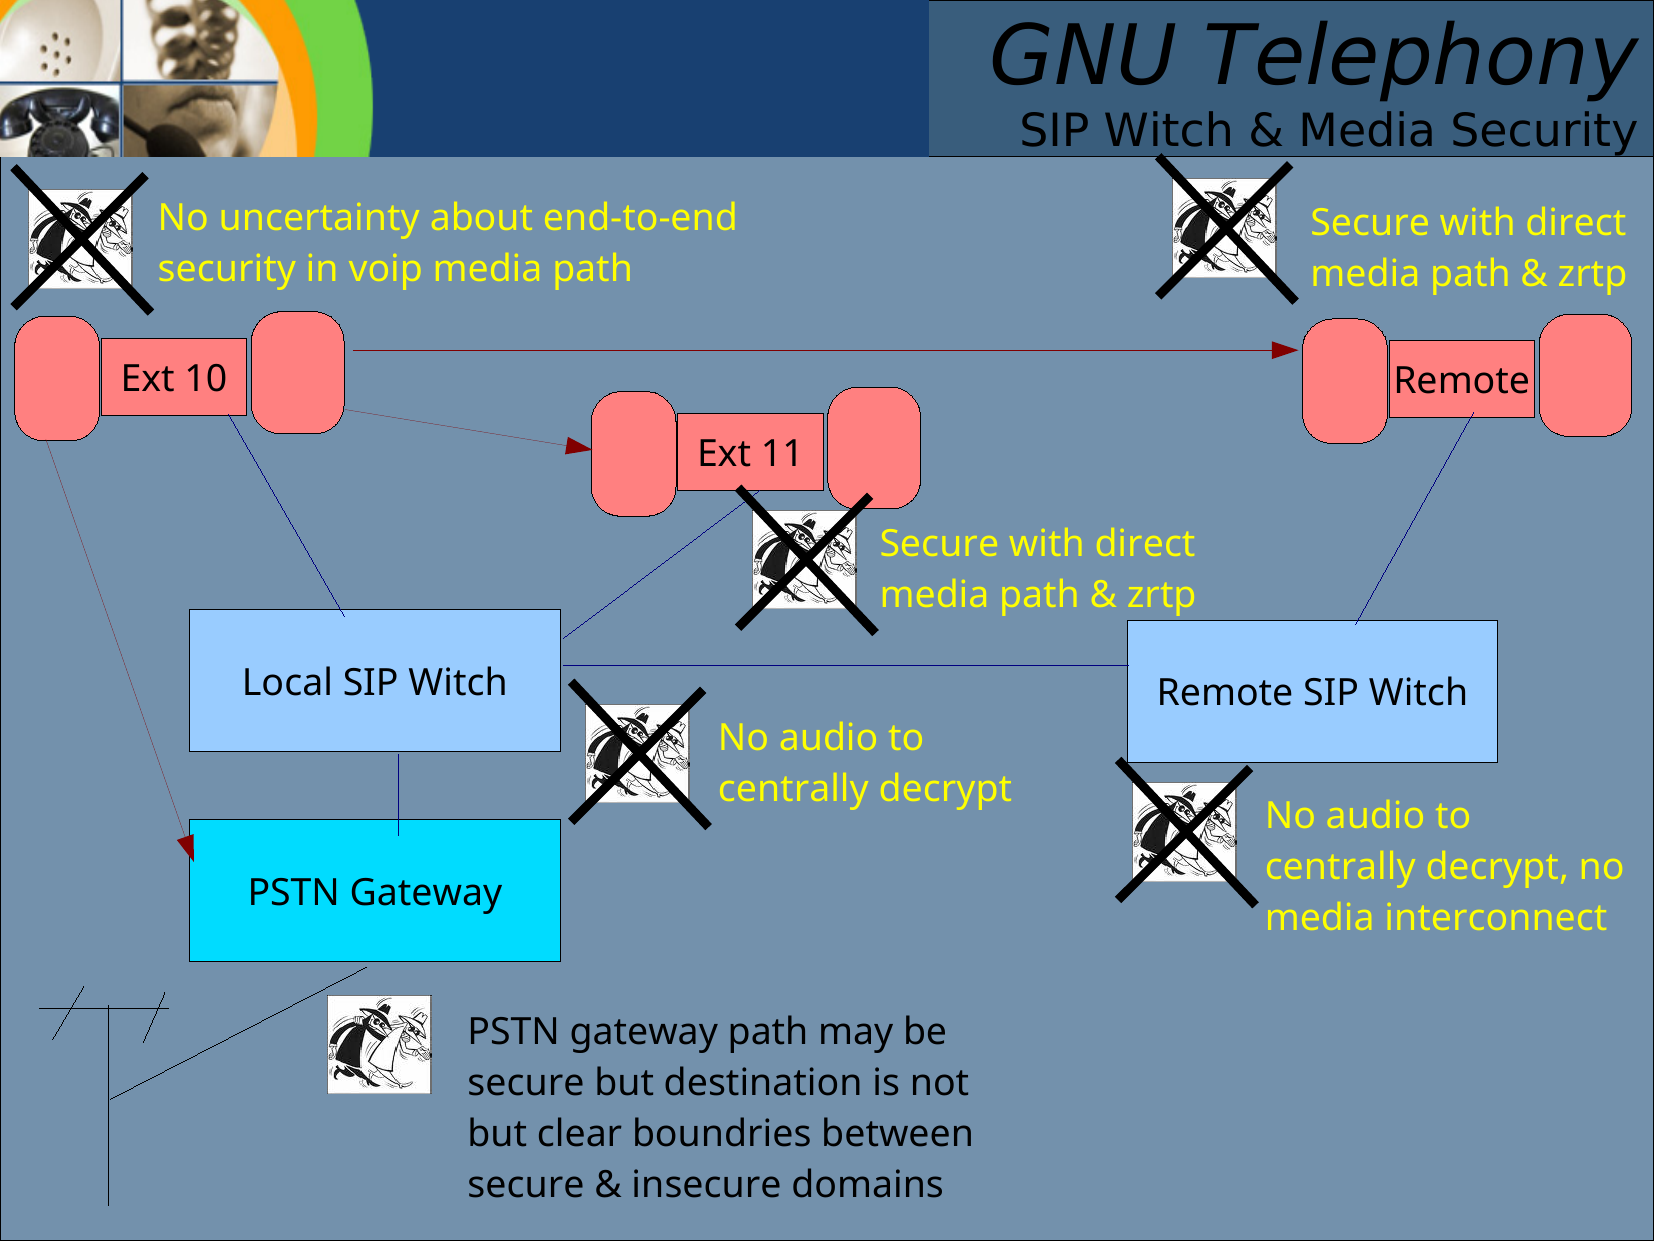

GNU Telephony
SIP Witch & Media Security
No uncertainty about end-to-end
security in voip media path
Secure with direct
media path & zrtp
#
Ext 10
Remote
Ext 11
Secure with direct
media path & zrtp
Local SIP Witch
Remote SIP Witch
No audio to
centrally decrypt
No audio to
centrally decrypt, no
media interconnect
PSTN Gateway
PSTN gateway path may be
secure but destination is not
but clear boundries between
secure & insecure domains